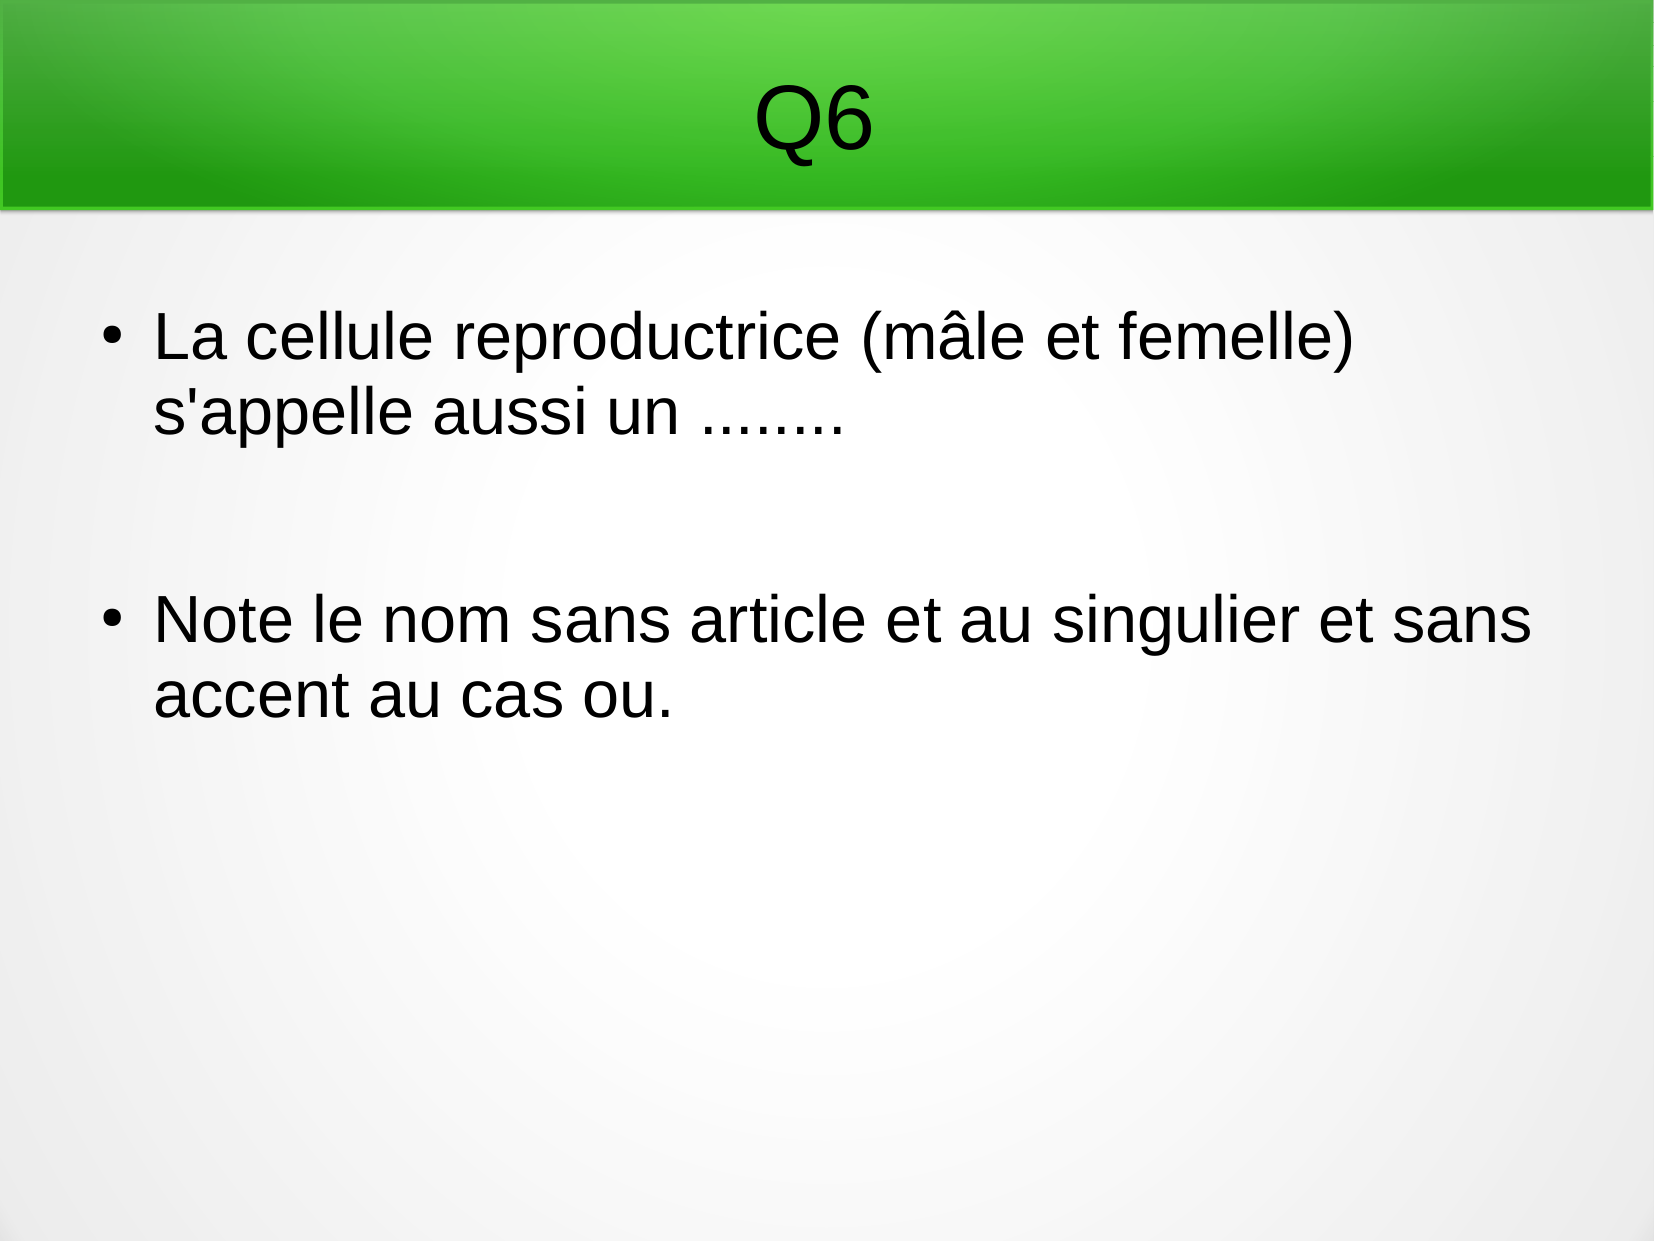

# Q6
La cellule reproductrice (mâle et femelle) s'appelle aussi un ........
Note le nom sans article et au singulier et sans accent au cas ou.